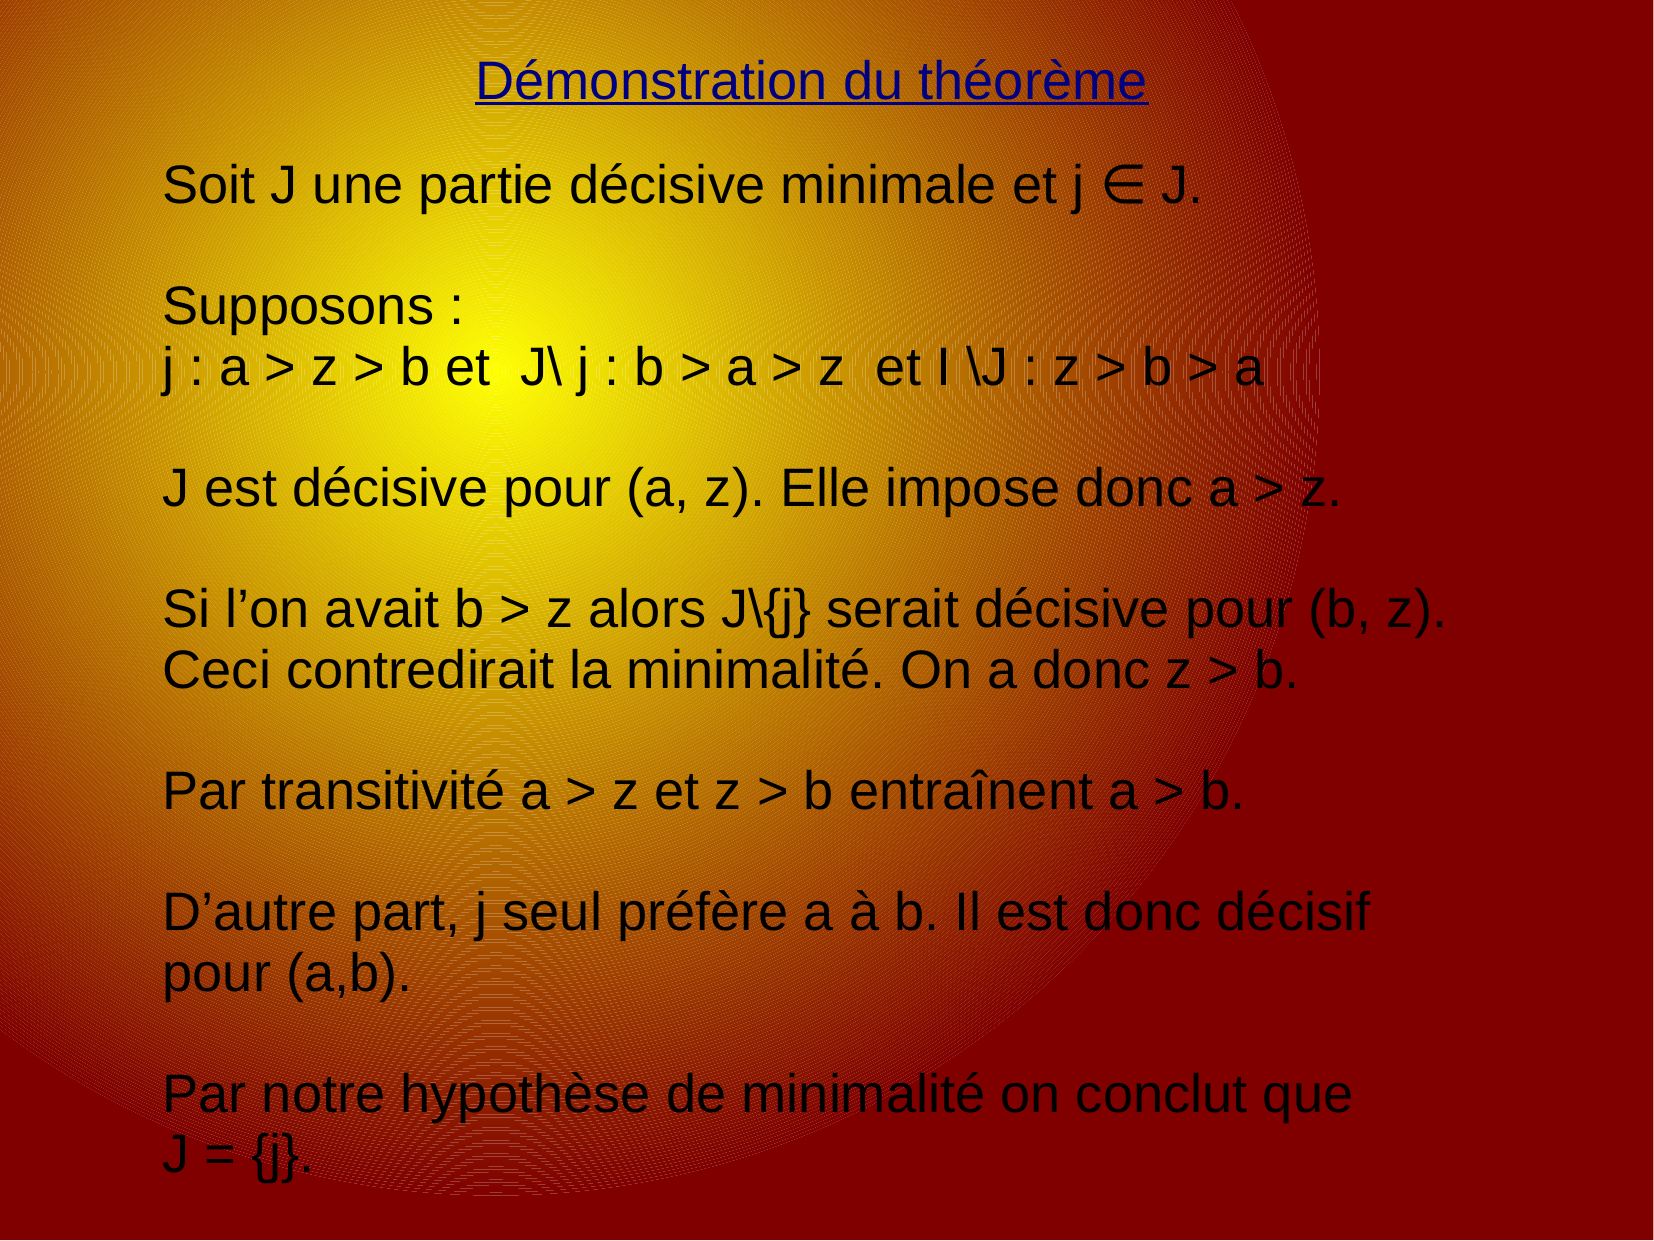

Démonstration du théorème
Soit J une partie décisive minimale et j ∈ J.
Supposons :
j : a > z > b et J\ j : b > a > z et I \J : z > b > a
J est décisive pour (a, z). Elle impose donc a > z.
Si l’on avait b > z alors J\{j} serait décisive pour (b, z).
Ceci contredirait la minimalité. On a donc z > b.
Par transitivité a > z et z > b entraînent a > b.
D’autre part, j seul préfère a à b. Il est donc décisif pour (a,b).
Par notre hypothèse de minimalité on conclut que J = {j}.